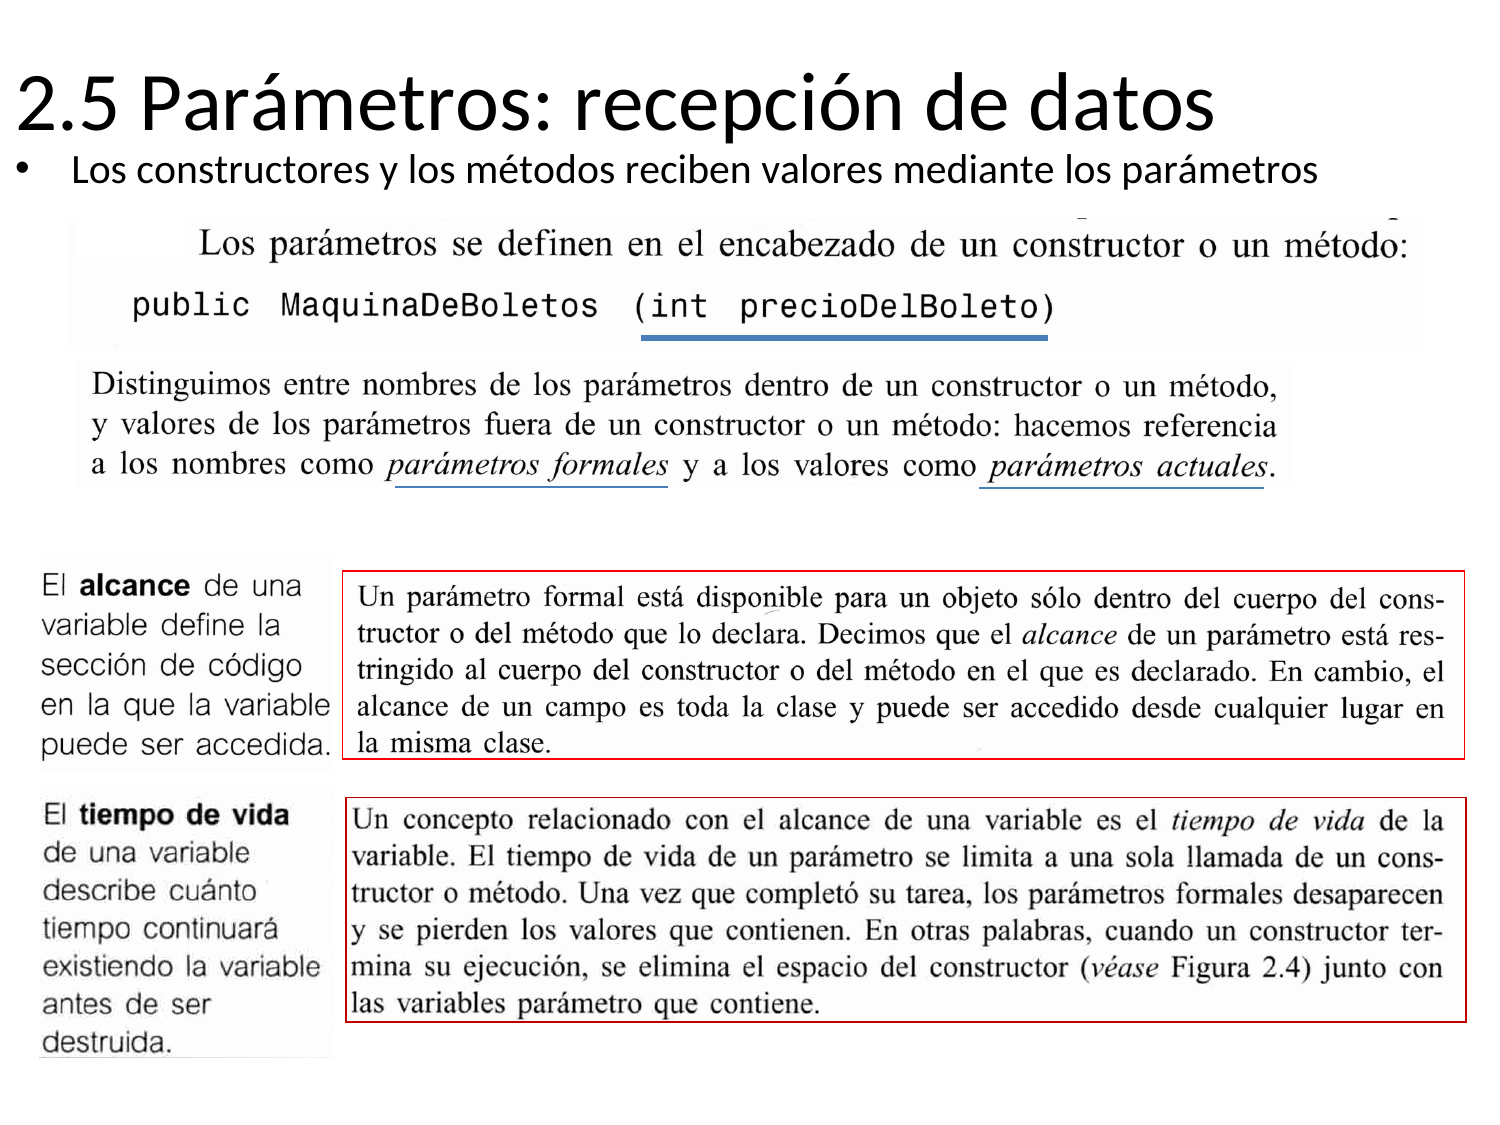

# 2.5 Parámetros: recepción de datos
Los constructores y los métodos reciben valores mediante los parámetros